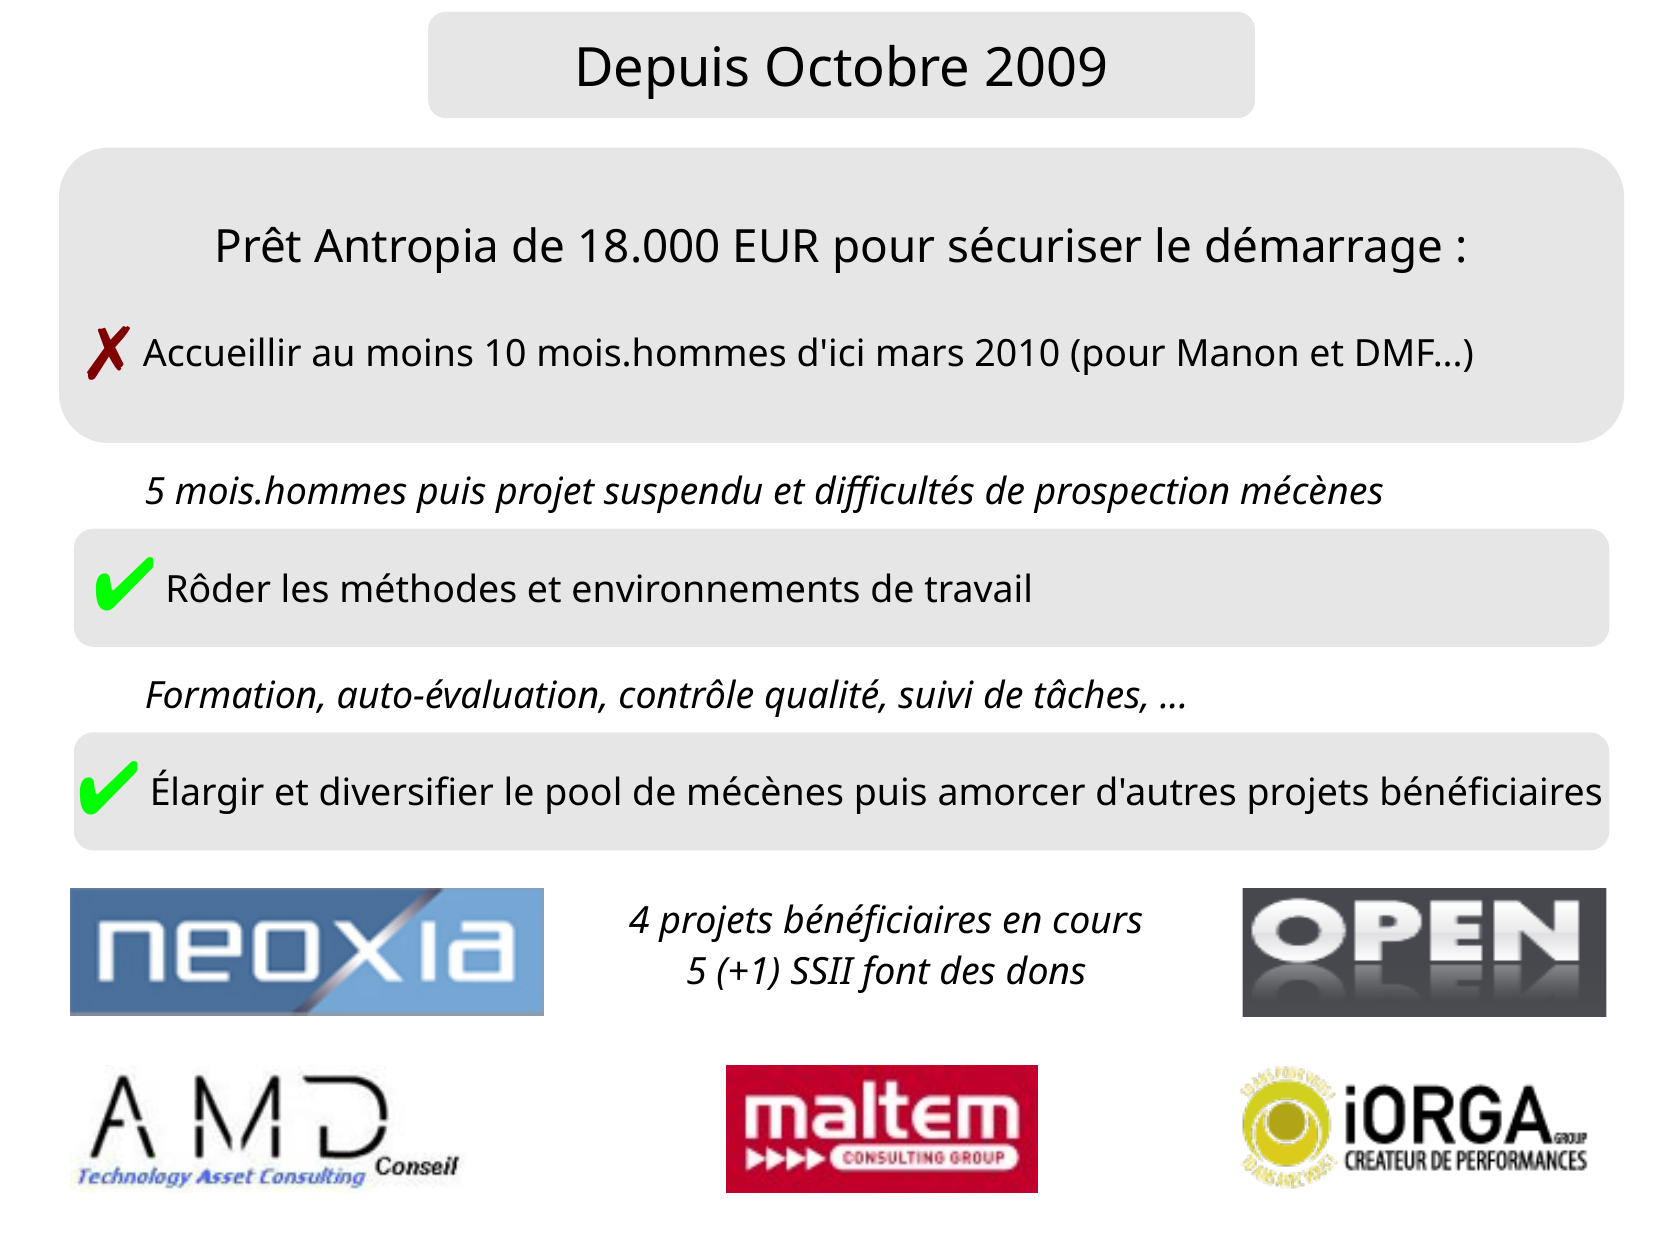

Depuis Octobre 2009
Prêt Antropia de 18.000 EUR pour sécuriser le démarrage :
 Accueillir au moins 10 mois.hommes d'ici mars 2010 (pour Manon et DMF...)
5 mois.hommes puis projet suspendu et difficultés de prospection mécènes
 Rôder les méthodes et environnements de travail
Formation, auto-évaluation, contrôle qualité, suivi de tâches, ...
 Élargir et diversifier le pool de mécènes puis amorcer d'autres projets bénéficiaires
4 projets bénéficiaires en cours
5 (+1) SSII font des dons